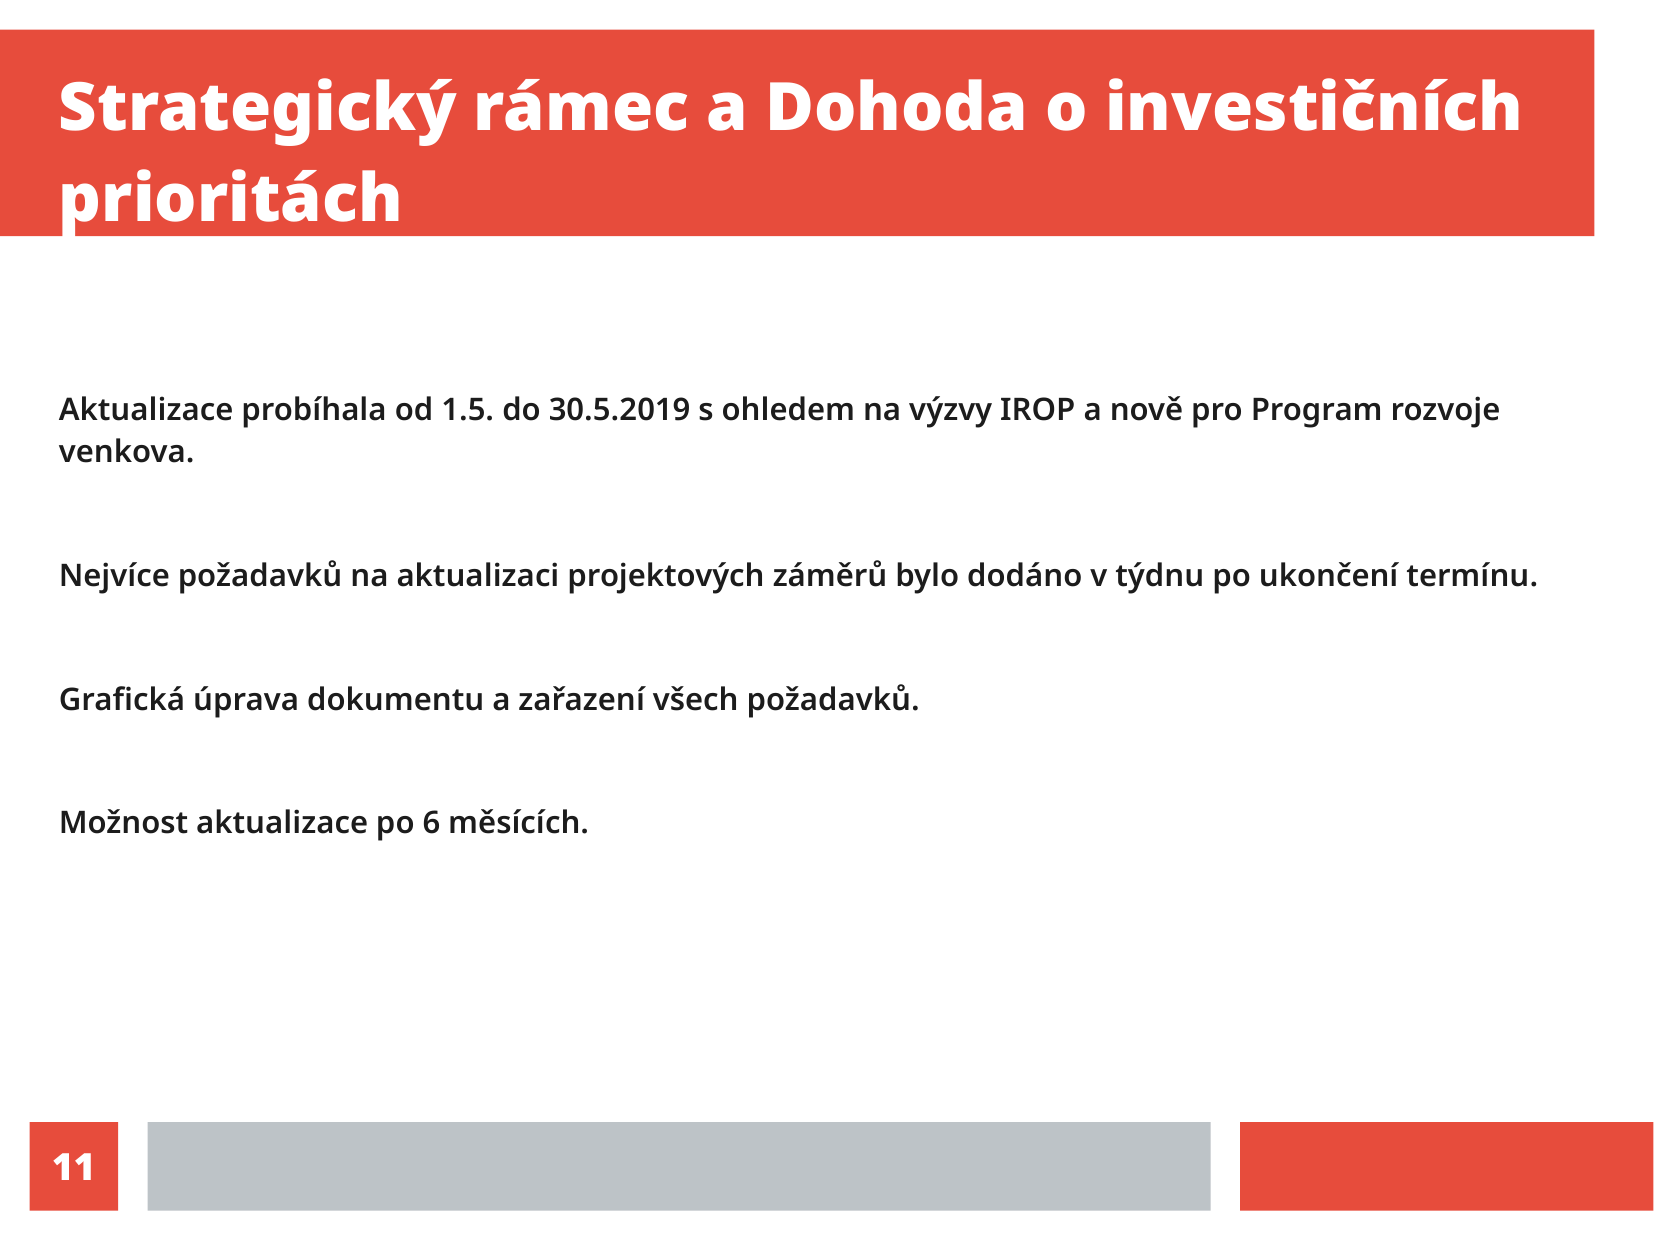

# Strategický rámec a Dohoda o investičních prioritách
Aktualizace probíhala od 1.5. do 30.5.2019 s ohledem na výzvy IROP a nově pro Program rozvoje venkova.
Nejvíce požadavků na aktualizaci projektových záměrů bylo dodáno v týdnu po ukončení termínu.
Grafická úprava dokumentu a zařazení všech požadavků.
Možnost aktualizace po 6 měsících.
11